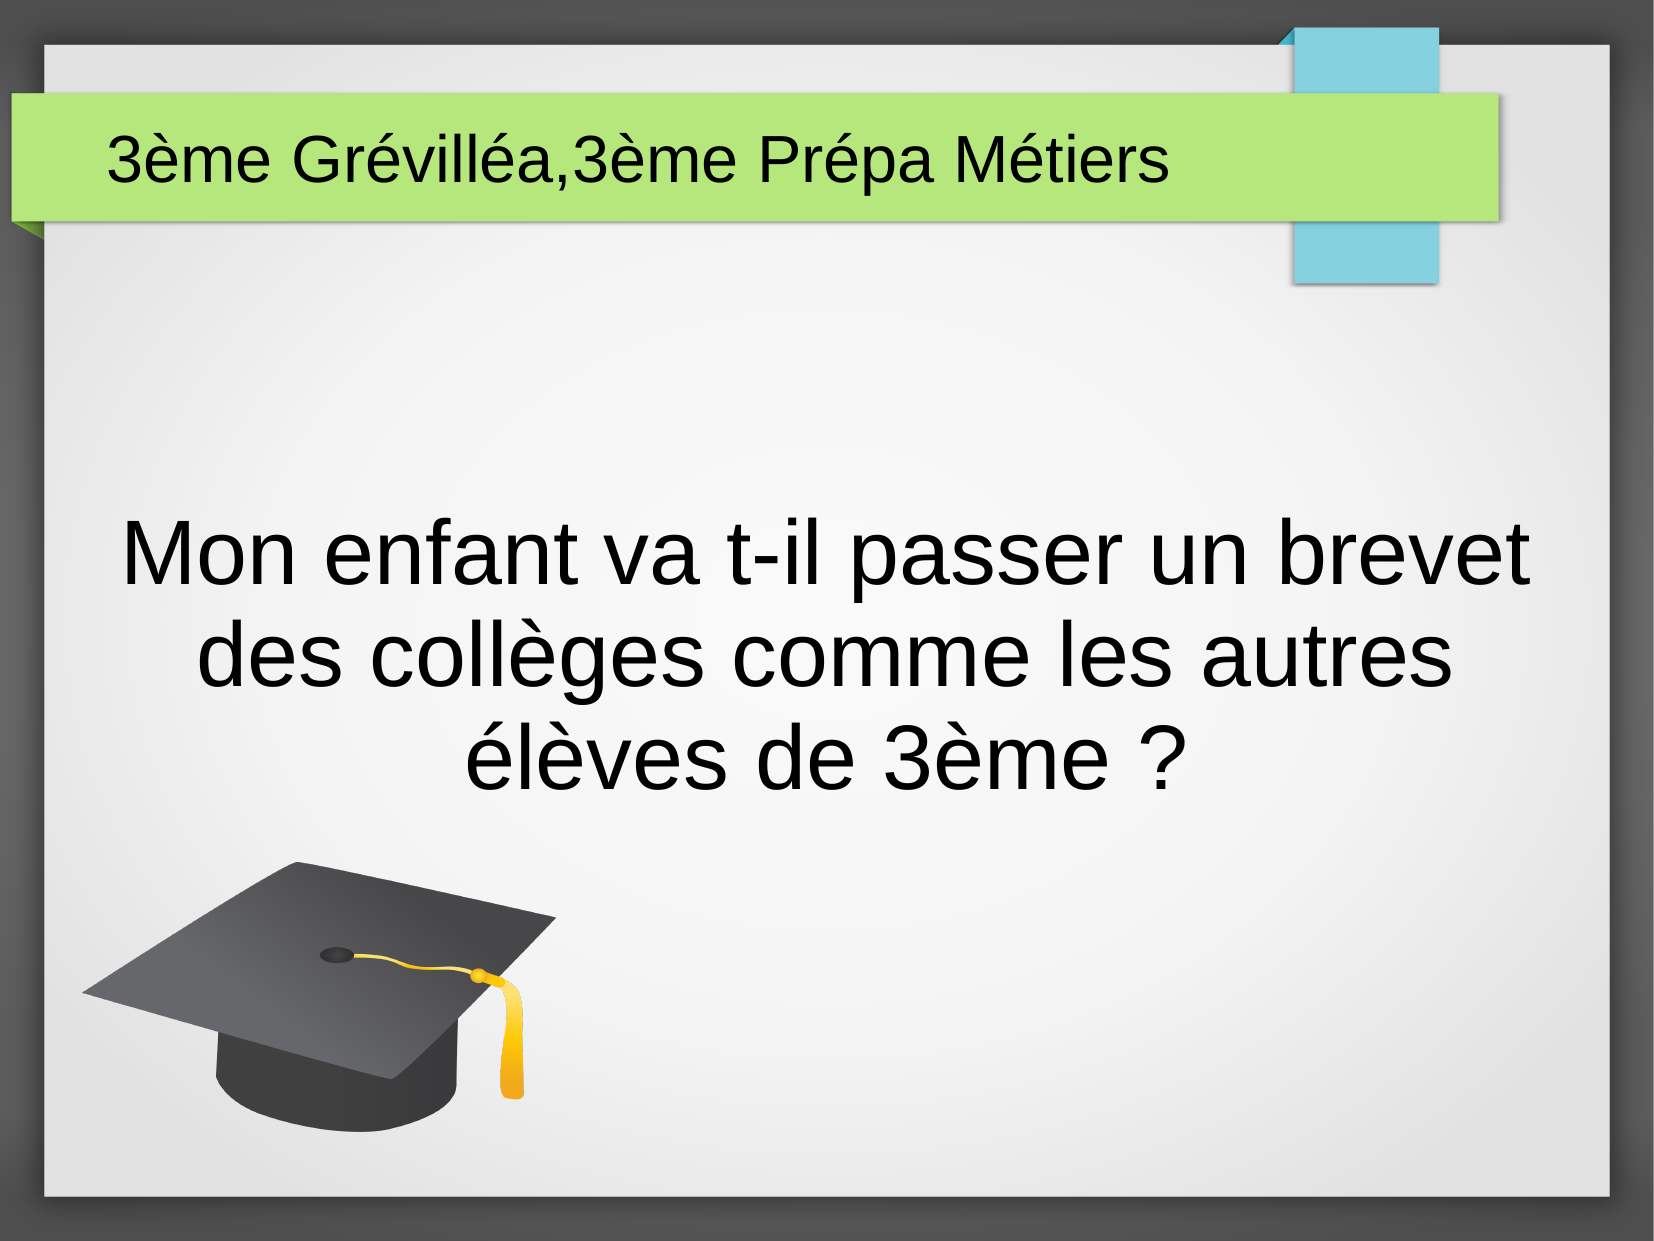

# 3ème Grévilléa,3ème Prépa Métiers
Mon enfant va t-il passer un brevet des collèges comme les autres élèves de 3ème ?